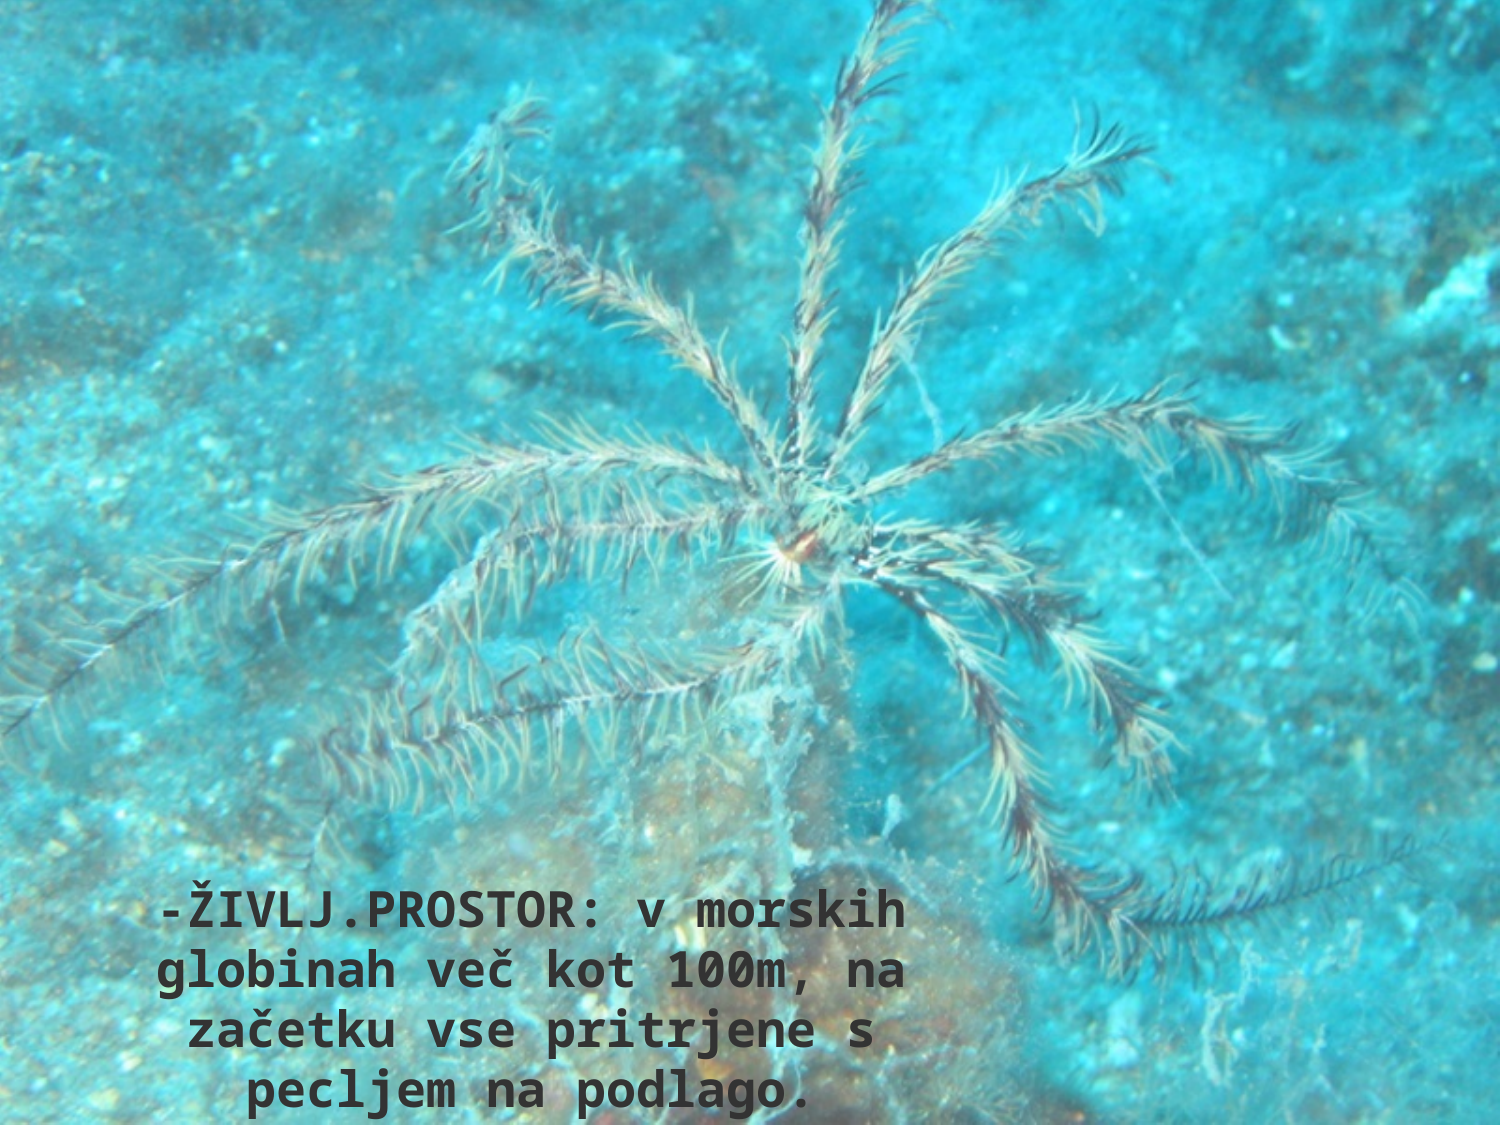

-ŽIVLJ.PROSTOR: v morskih globinah več kot 100m, na začetku vse pritrjene s pecljem na podlago.